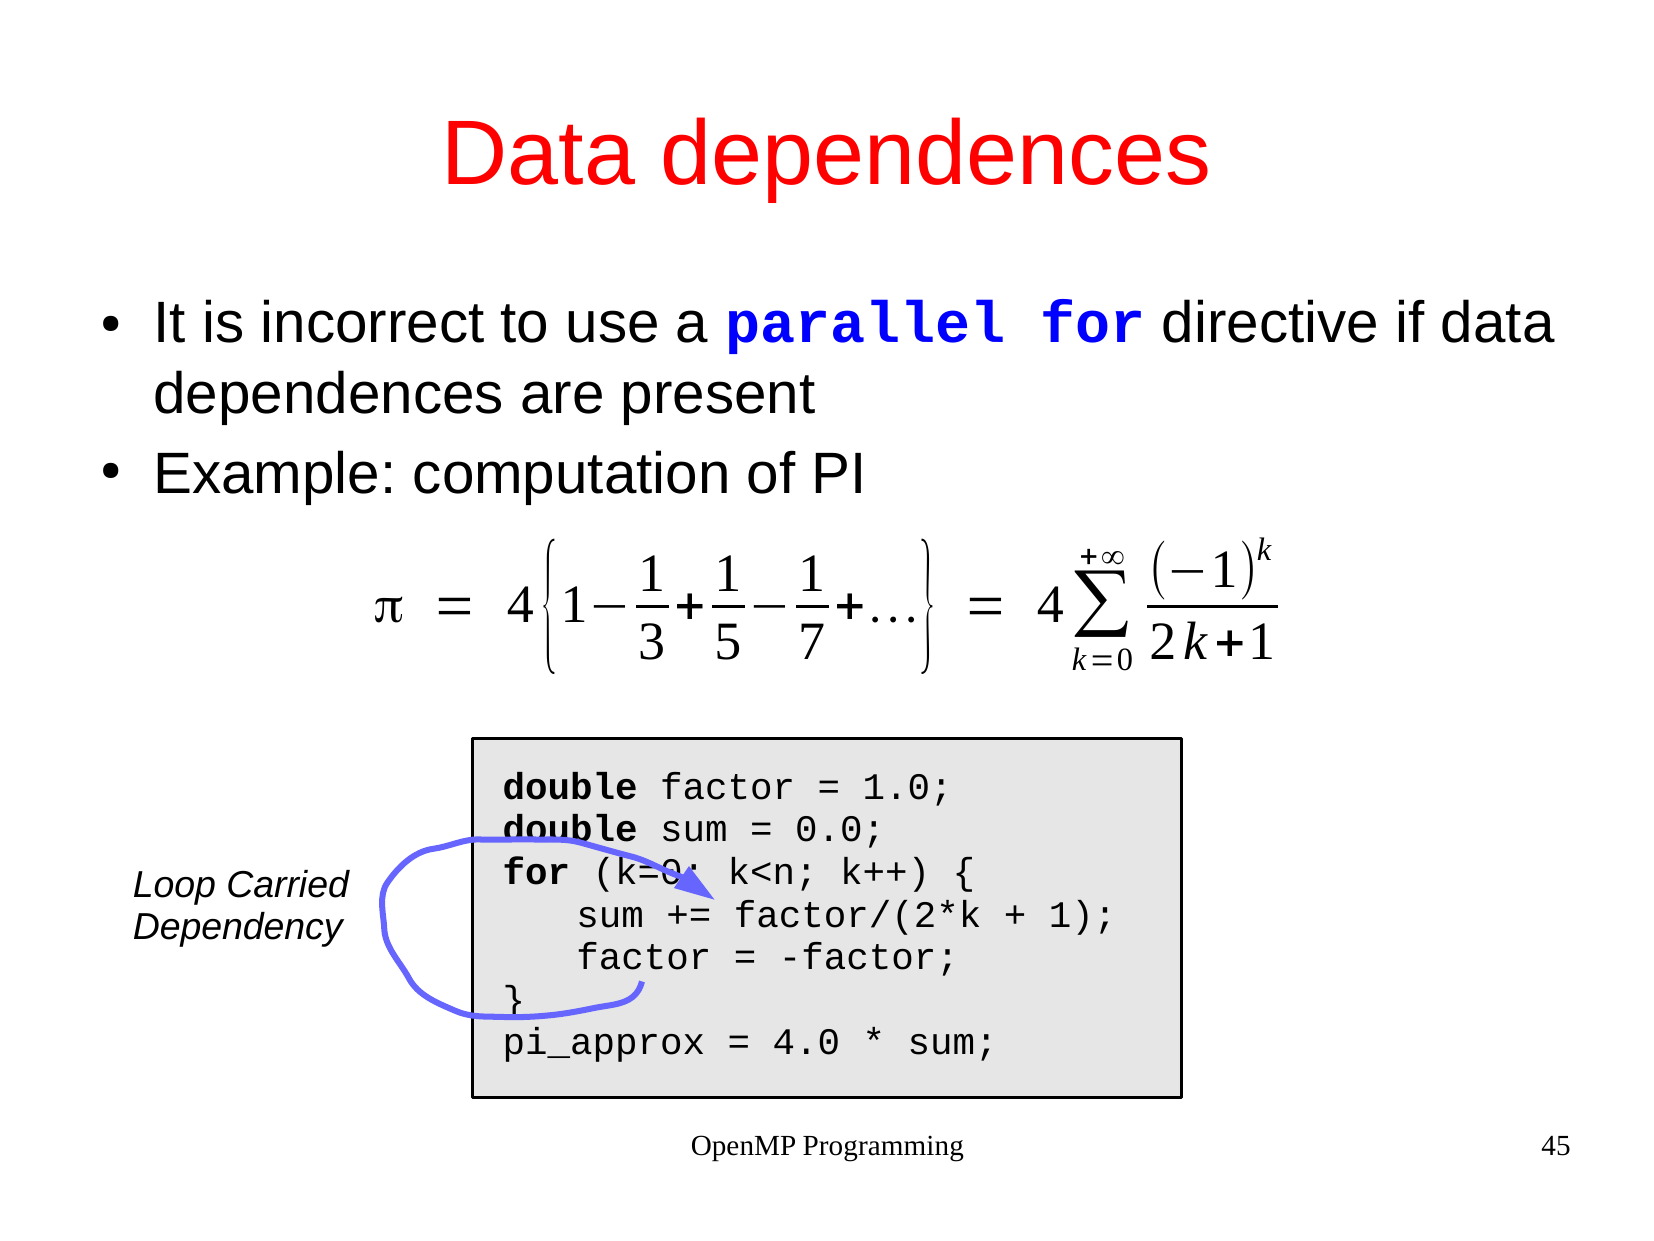

# Data dependences
It is incorrect to use a parallel for directive if data dependences are present
Example: computation of PI
double factor = 1.0;
double sum = 0.0;
for (k=0; k<n; k++) {
	sum += factor/(2*k + 1);
	factor = -factor;
}
pi_approx = 4.0 * sum;
Loop Carried Dependency
OpenMP Programming
45